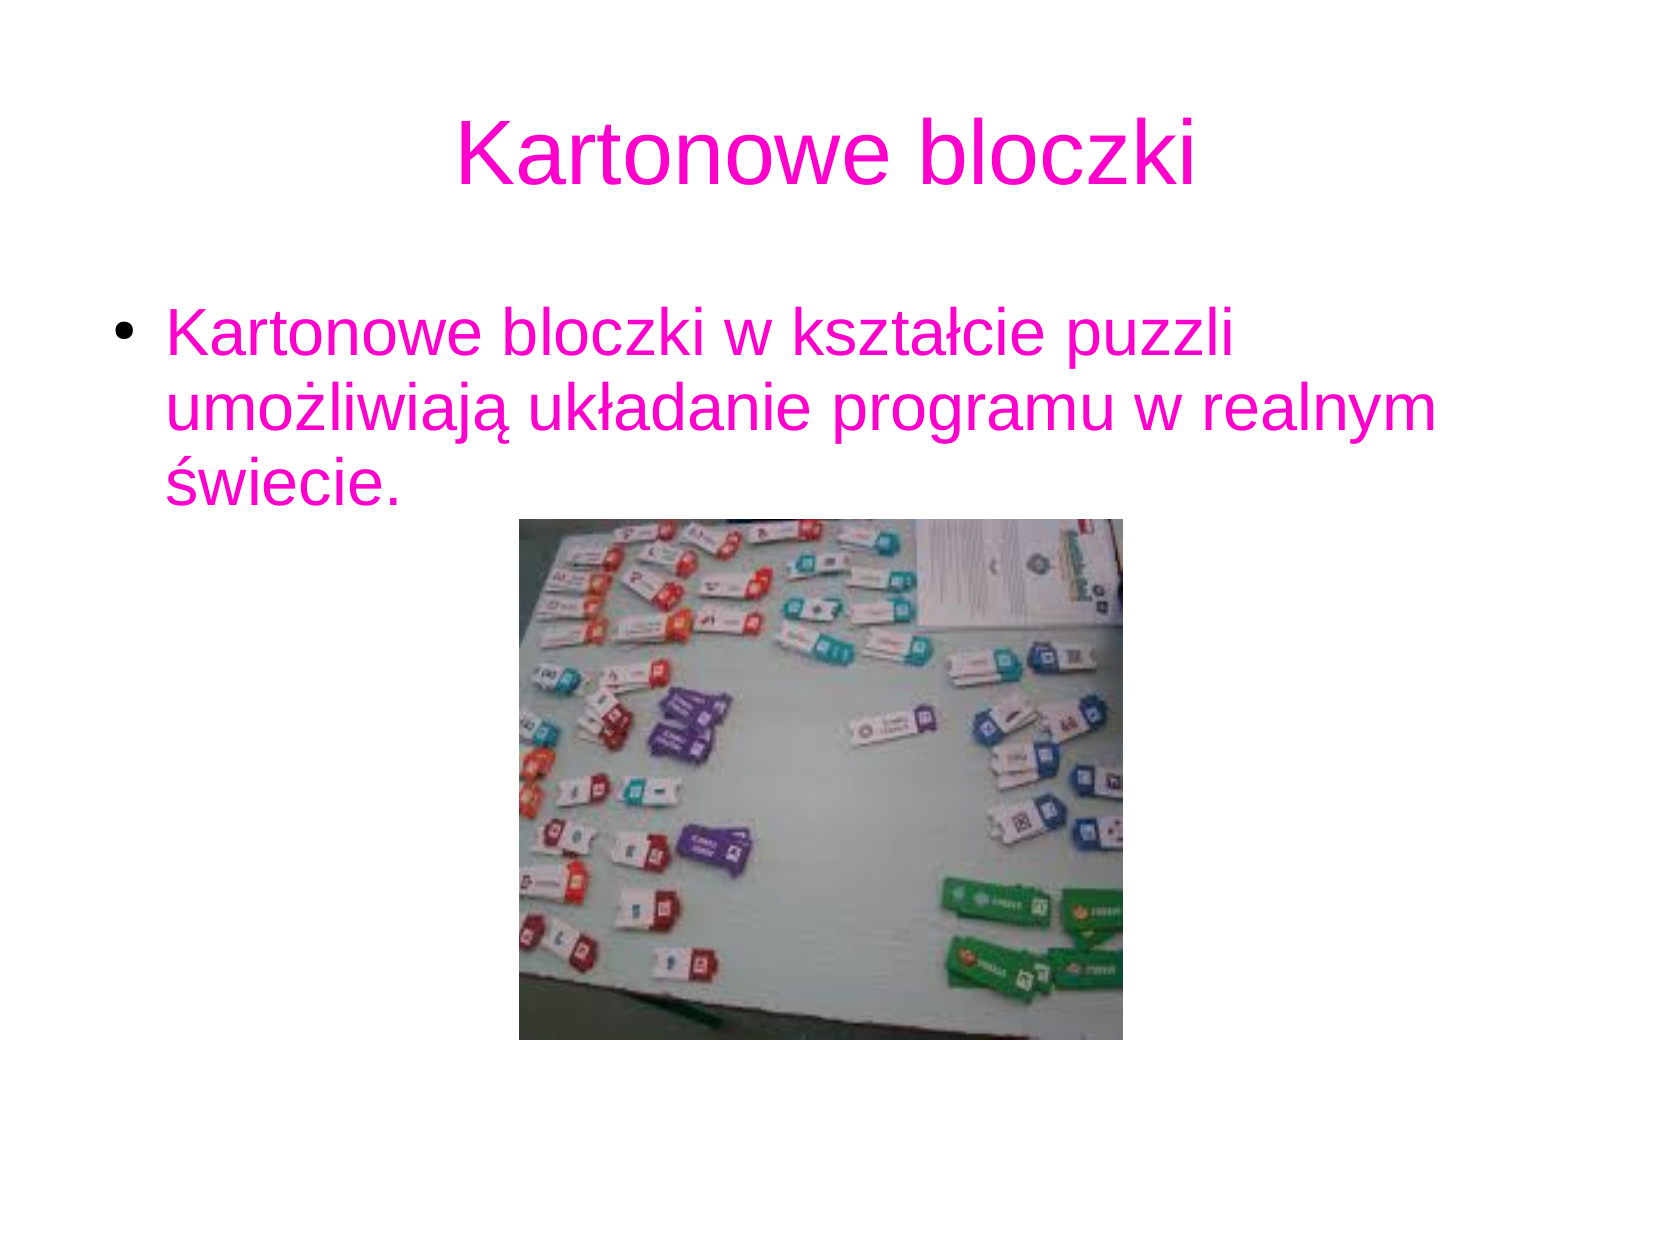

# Kartonowe bloczki
Kartonowe bloczki w kształcie puzzli umożliwiają układanie programu w realnym świecie.